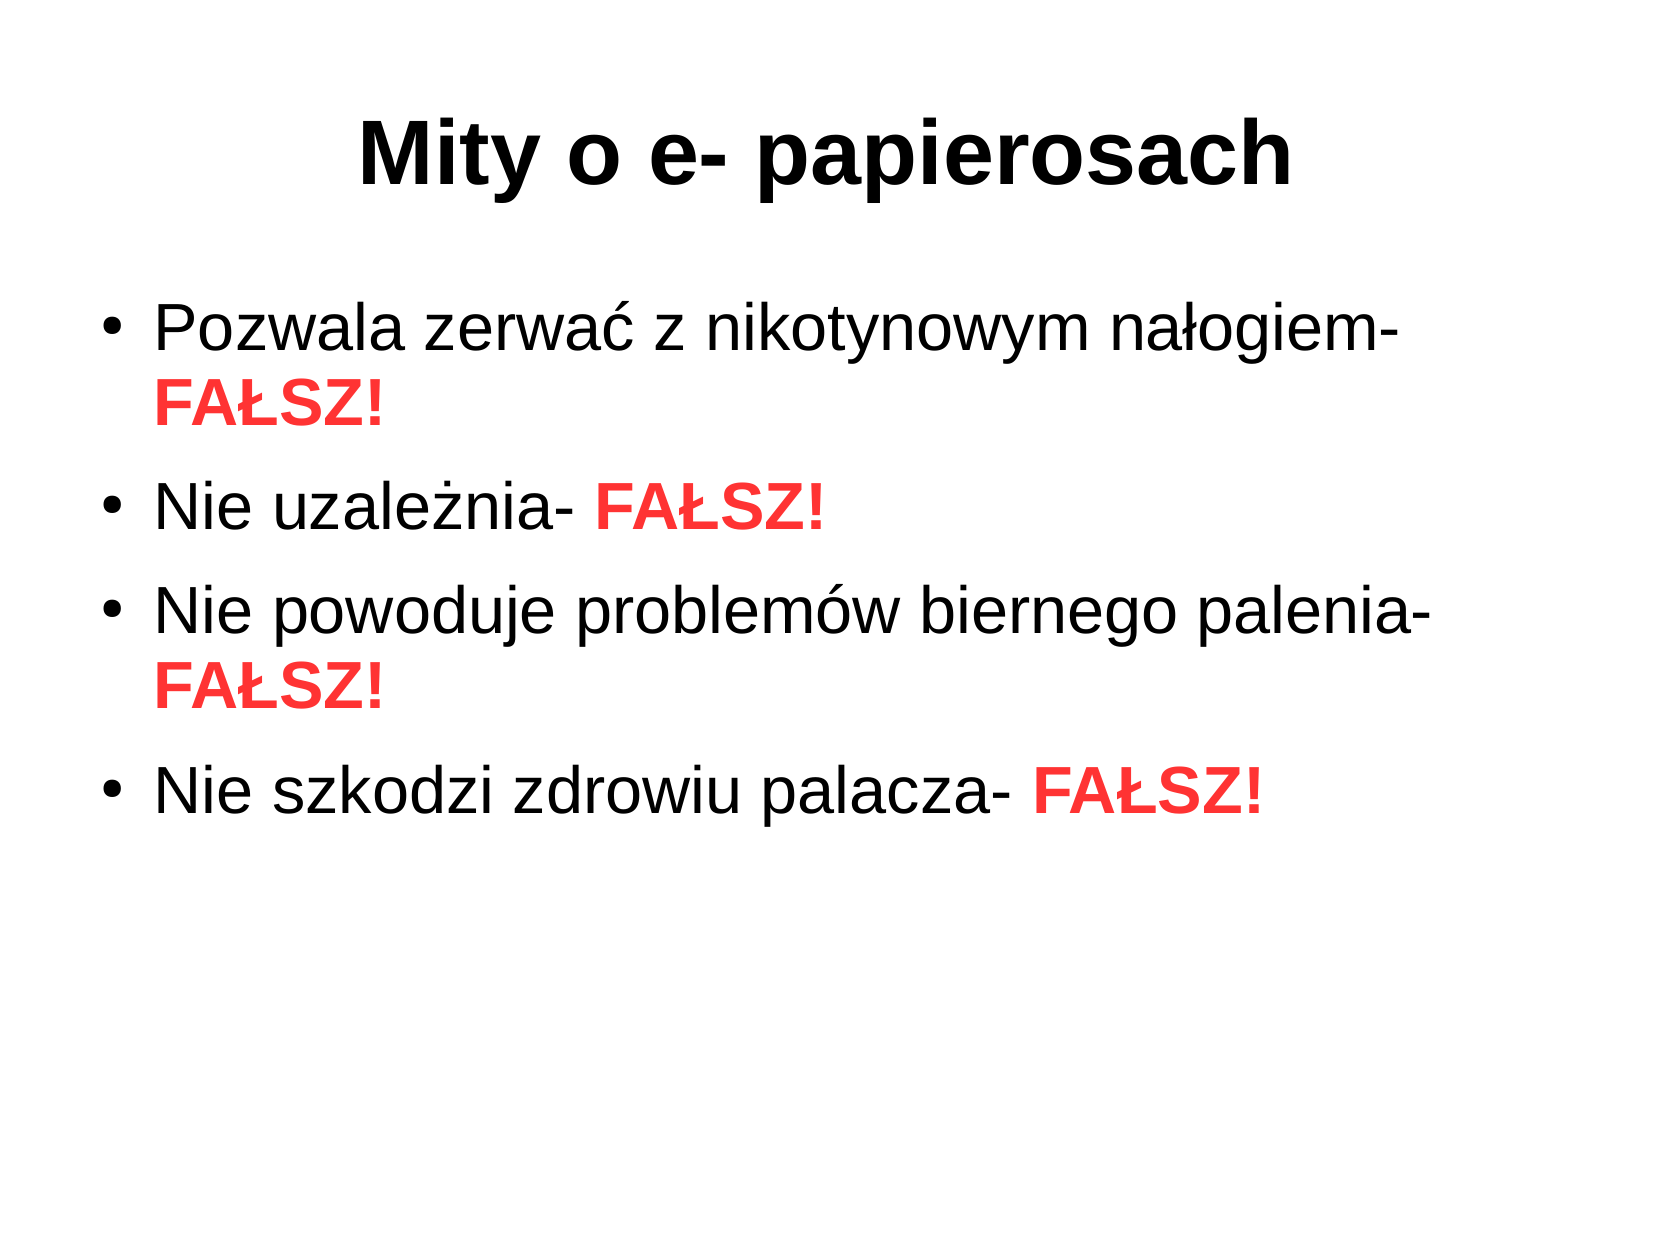

# Mity o e- papierosach
Pozwala zerwać z nikotynowym nałogiem- FAŁSZ!
Nie uzależnia- FAŁSZ!
Nie powoduje problemów biernego palenia- FAŁSZ!
Nie szkodzi zdrowiu palacza- FAŁSZ!